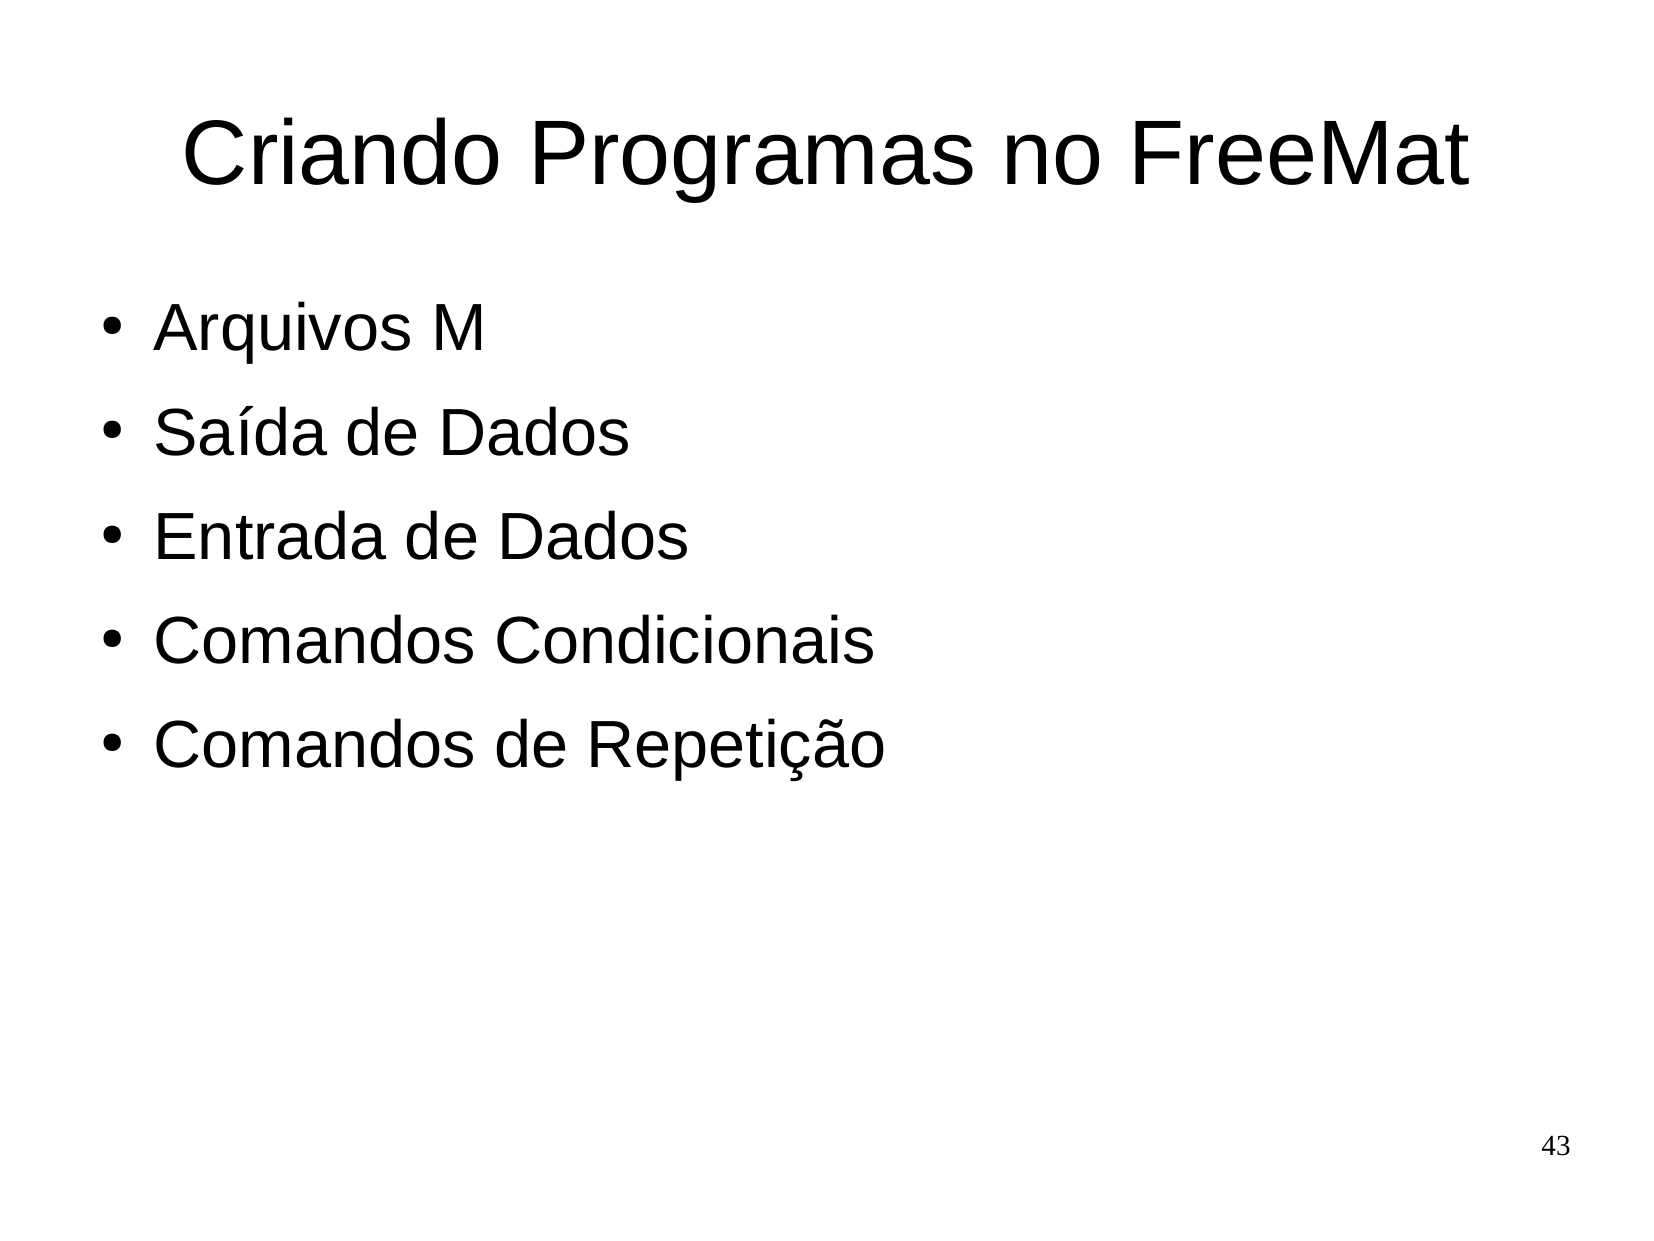

# Criando Programas no FreeMat
Arquivos M
Saída de Dados
Entrada de Dados
Comandos Condicionais
Comandos de Repetição
43